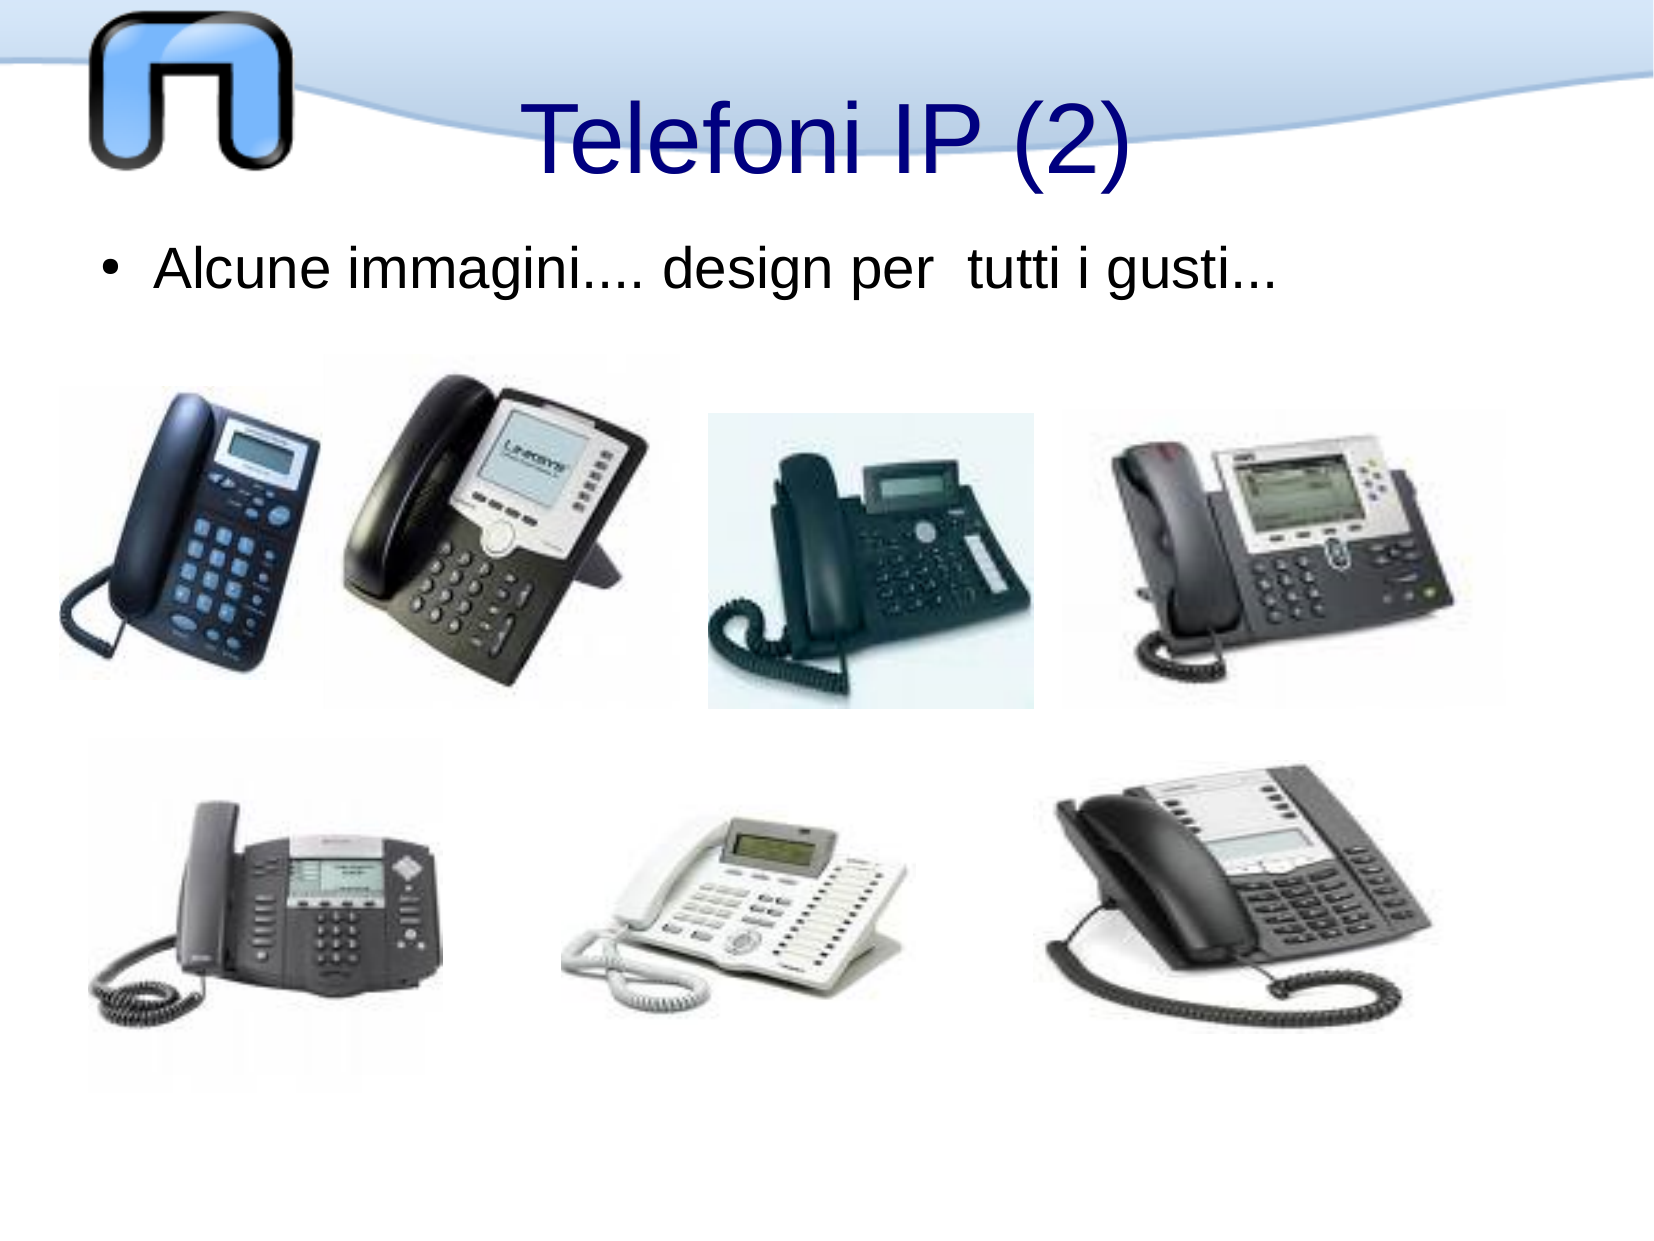

# Telefoni IP (2)
Alcune immagini.... design per tutti i gusti...